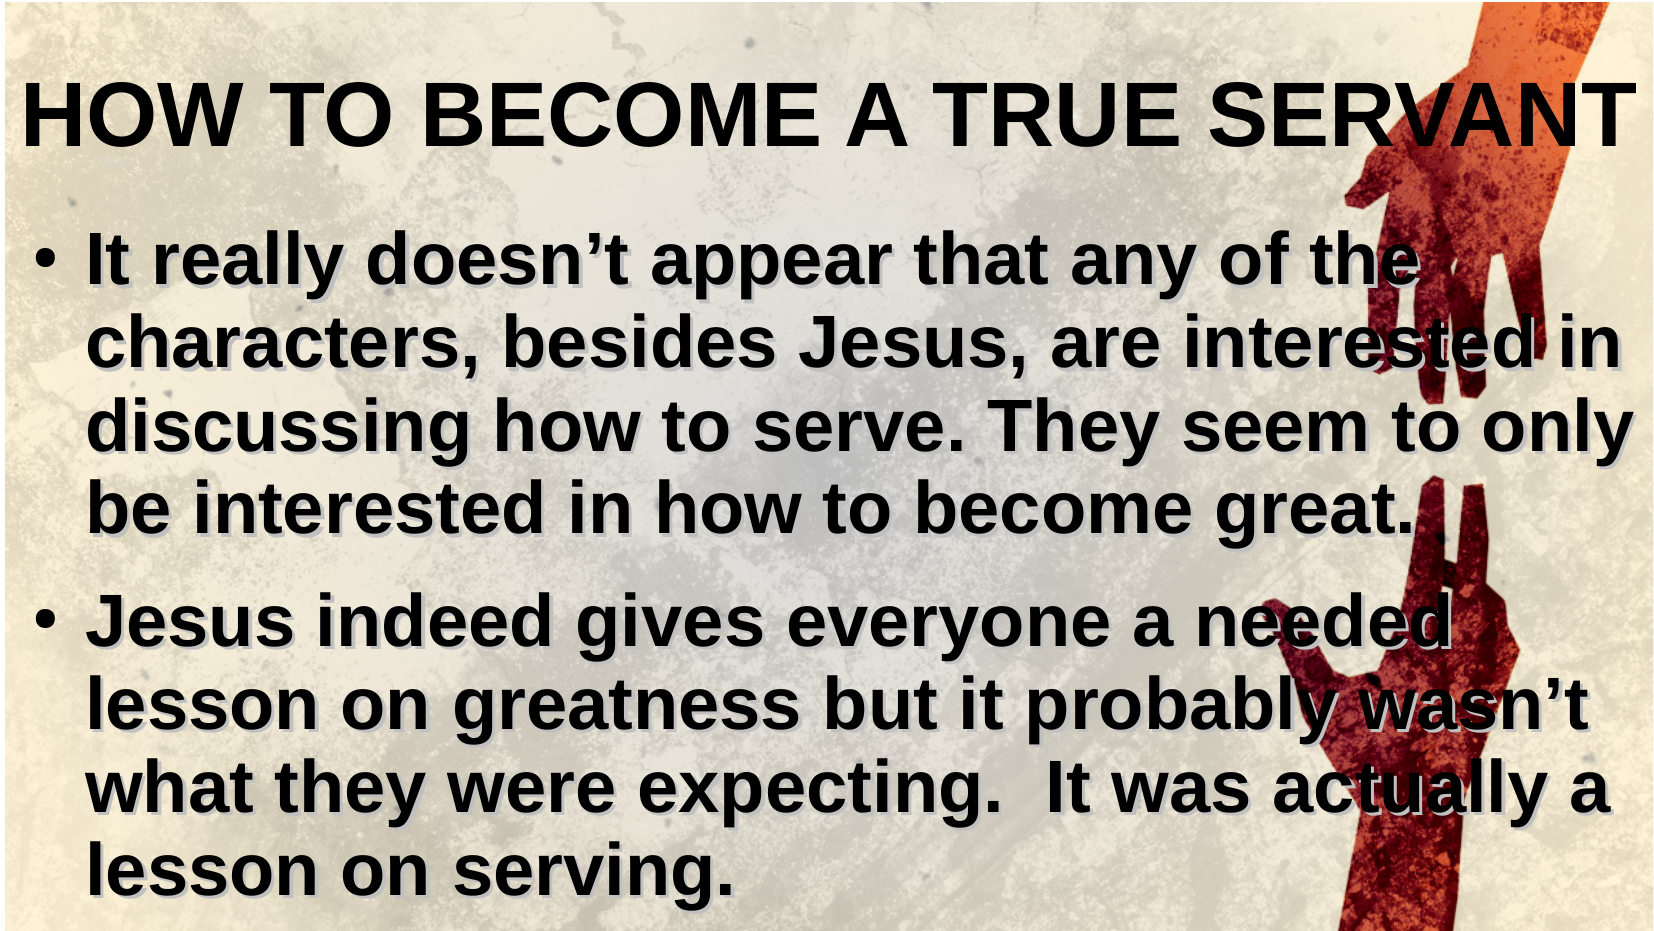

# HOW TO BECOME A TRUE SERVANT
It really doesn’t appear that any of the characters, besides Jesus, are interested in discussing how to serve. They seem to only be interested in how to become great.
Jesus indeed gives everyone a needed lesson on greatness but it probably wasn’t what they were expecting. It was actually a lesson on serving.